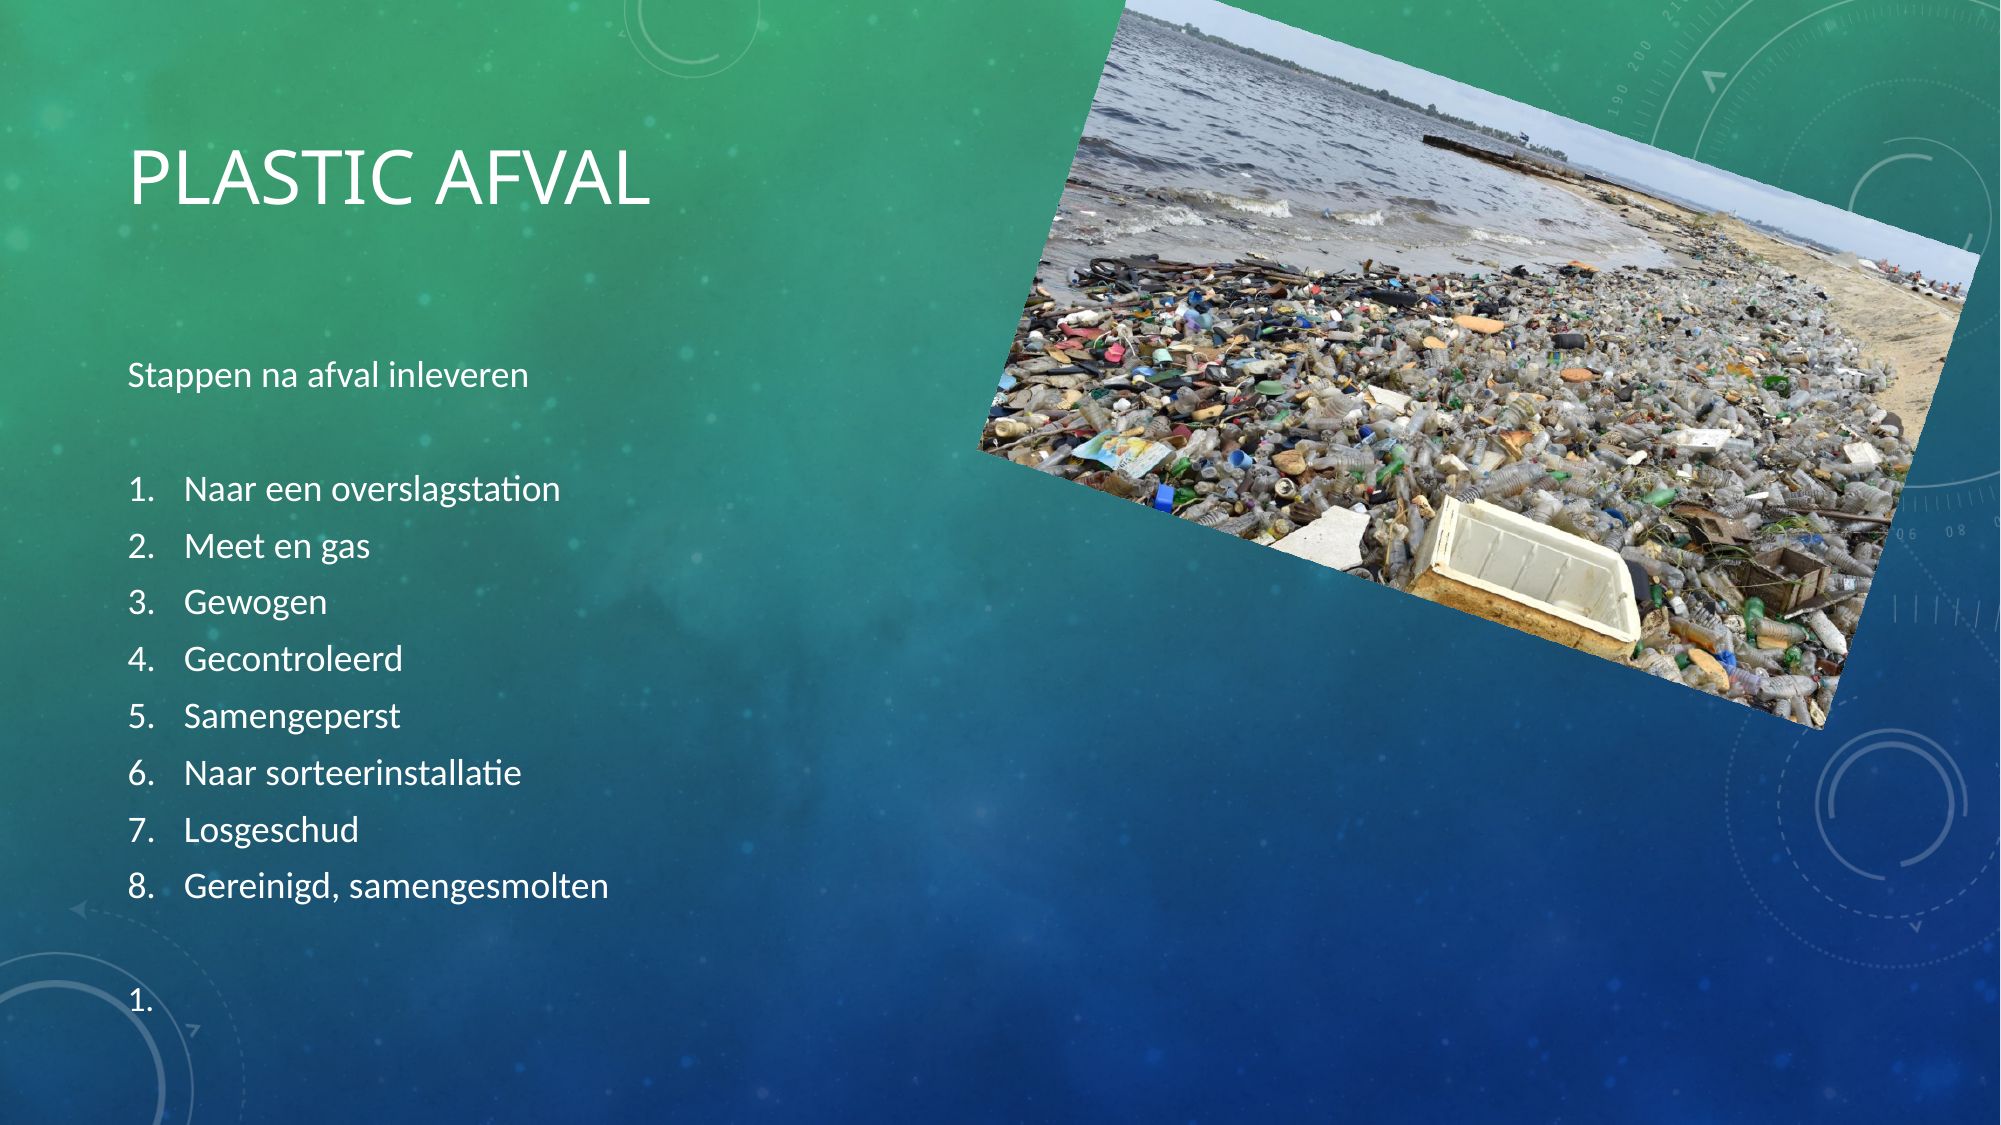

# Plastic afval
Stappen na afval inleveren
Naar een overslagstation
Meet en gas
Gewogen
Gecontroleerd
Samengeperst
Naar sorteerinstallatie
Losgeschud
Gereinigd, samengesmolten